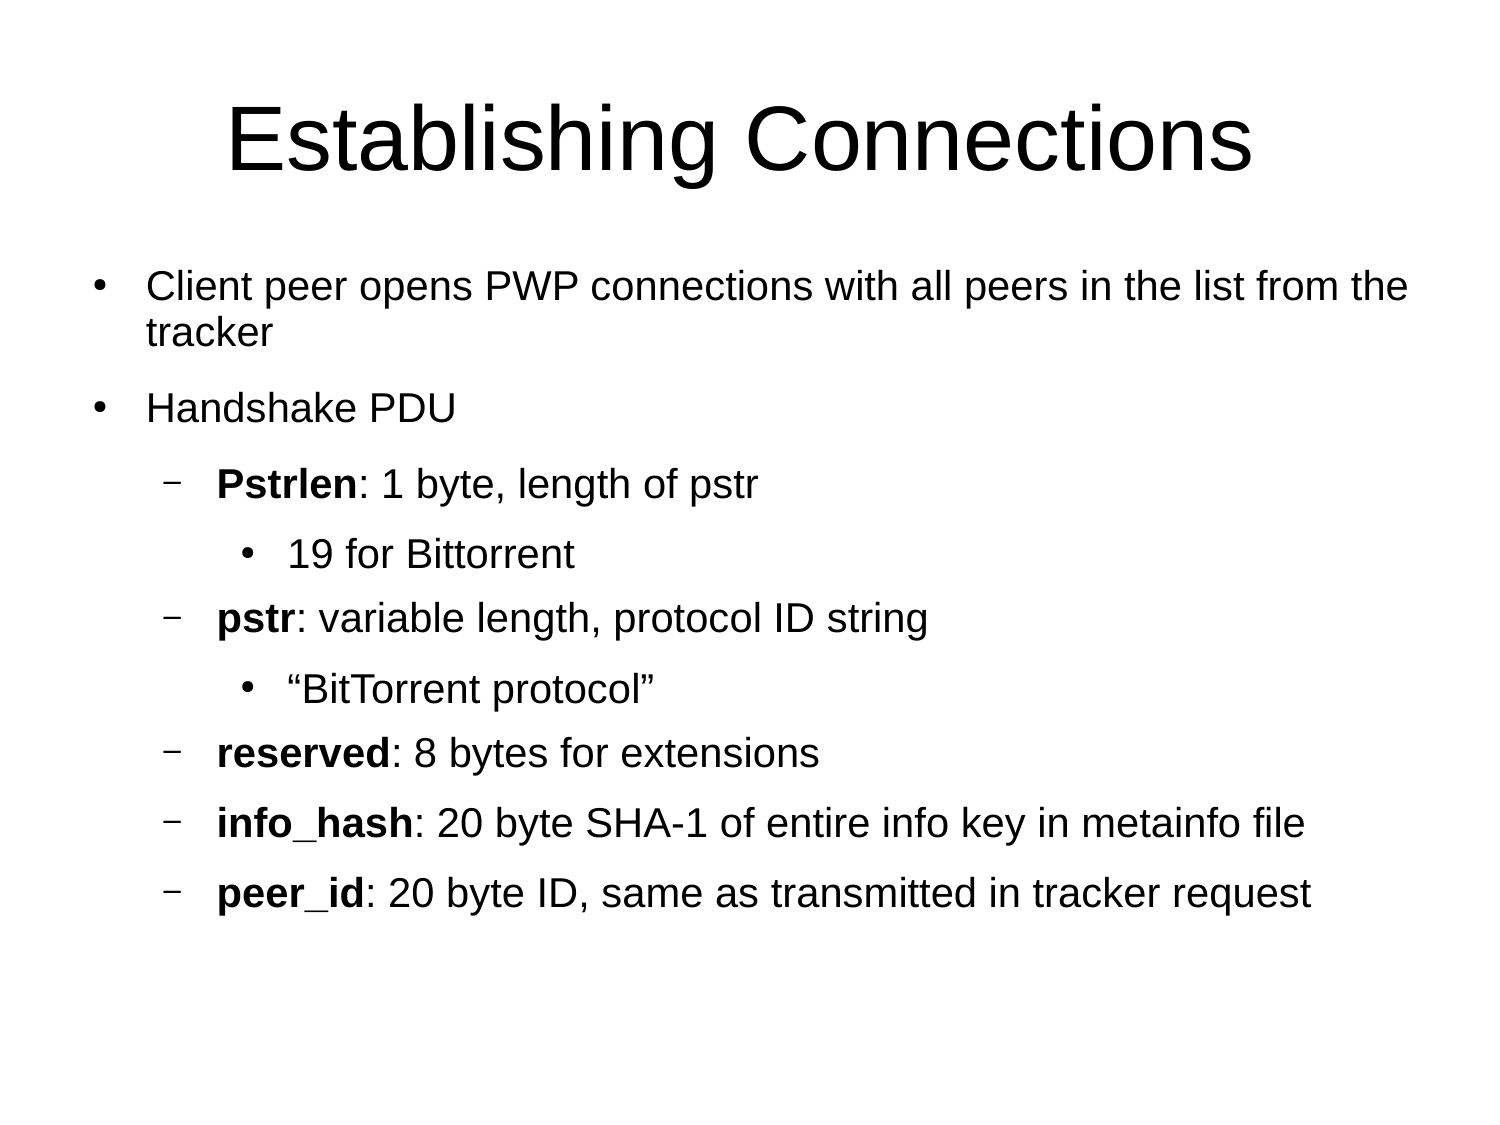

# Establishing Connections
Client peer opens PWP connections with all peers in the list from the tracker
Handshake PDU
Pstrlen: 1 byte, length of pstr
19 for Bittorrent
pstr: variable length, protocol ID string
“BitTorrent protocol”
reserved: 8 bytes for extensions
info_hash: 20 byte SHA-1 of entire info key in metainfo file
peer_id: 20 byte ID, same as transmitted in tracker request